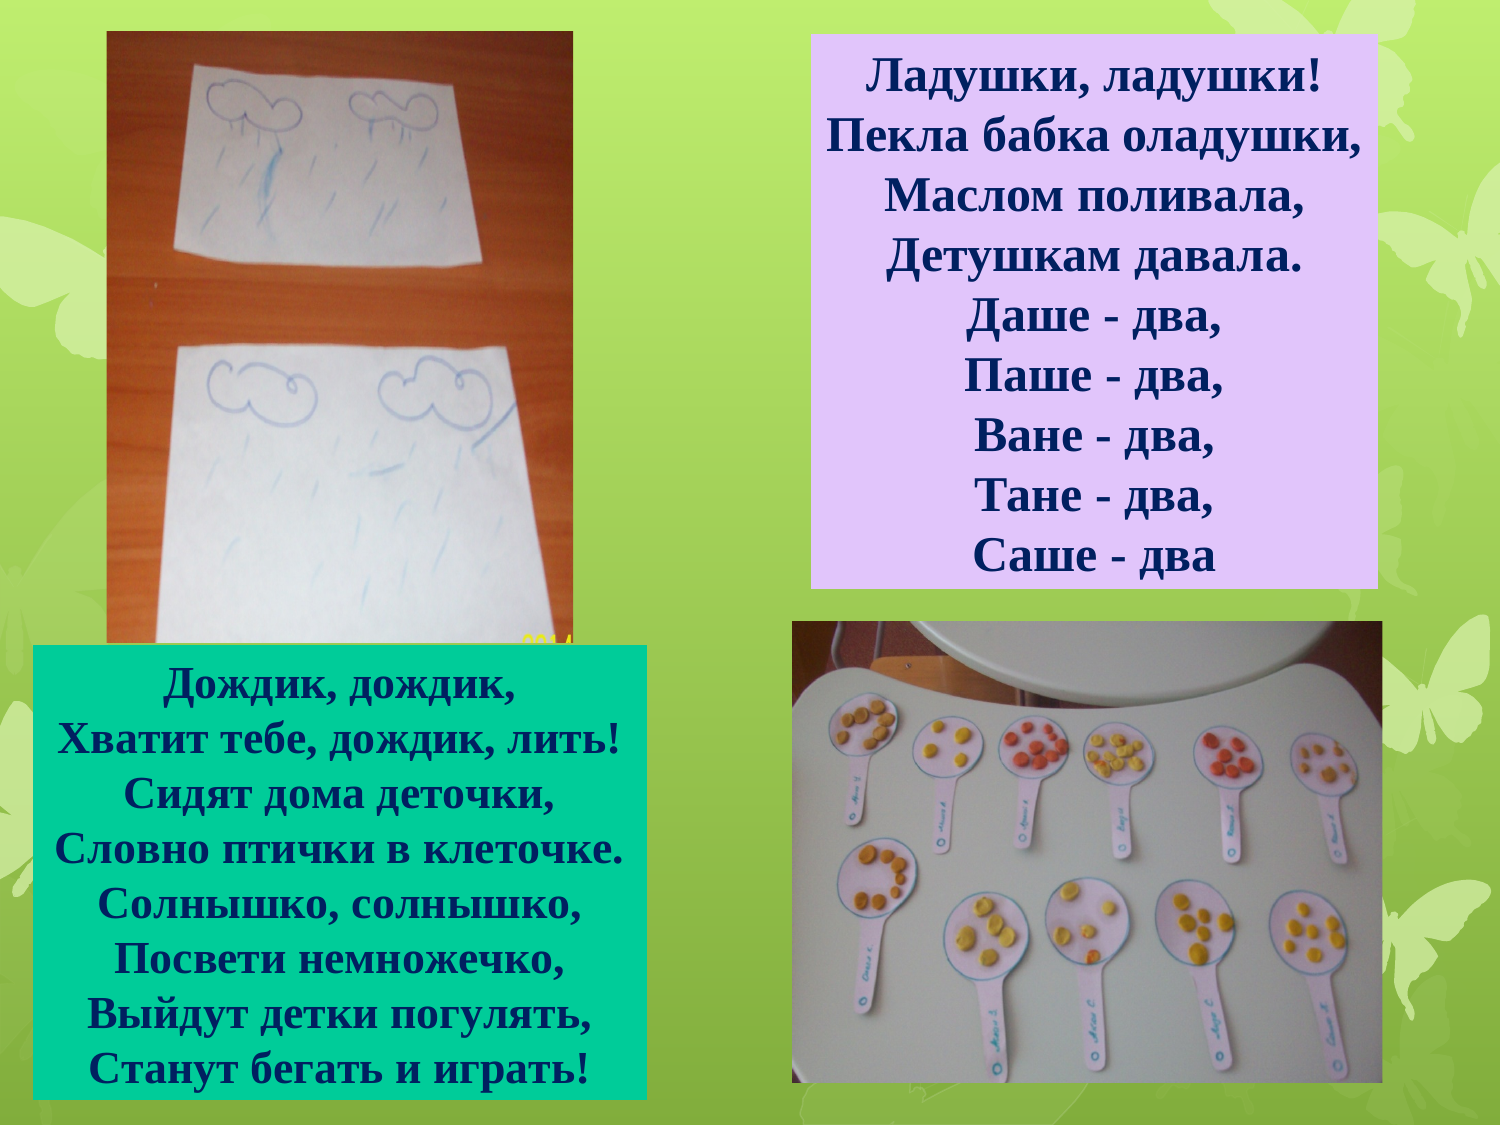

Ладушки, ладушки!
Пекла бабка оладушки,
Маслом поливала,
Детушкам давала.
Даше - два,
Паше - два,
Ване - два,
Тане - два,
Саше - два
Дождик, дождик,
Хватит тебе, дождик, лить!
Сидят дома деточки,
Словно птички в клеточке.
Солнышко, солнышко,
Посвети немножечко,
Выйдут детки погулять,
Станут бегать и играть!